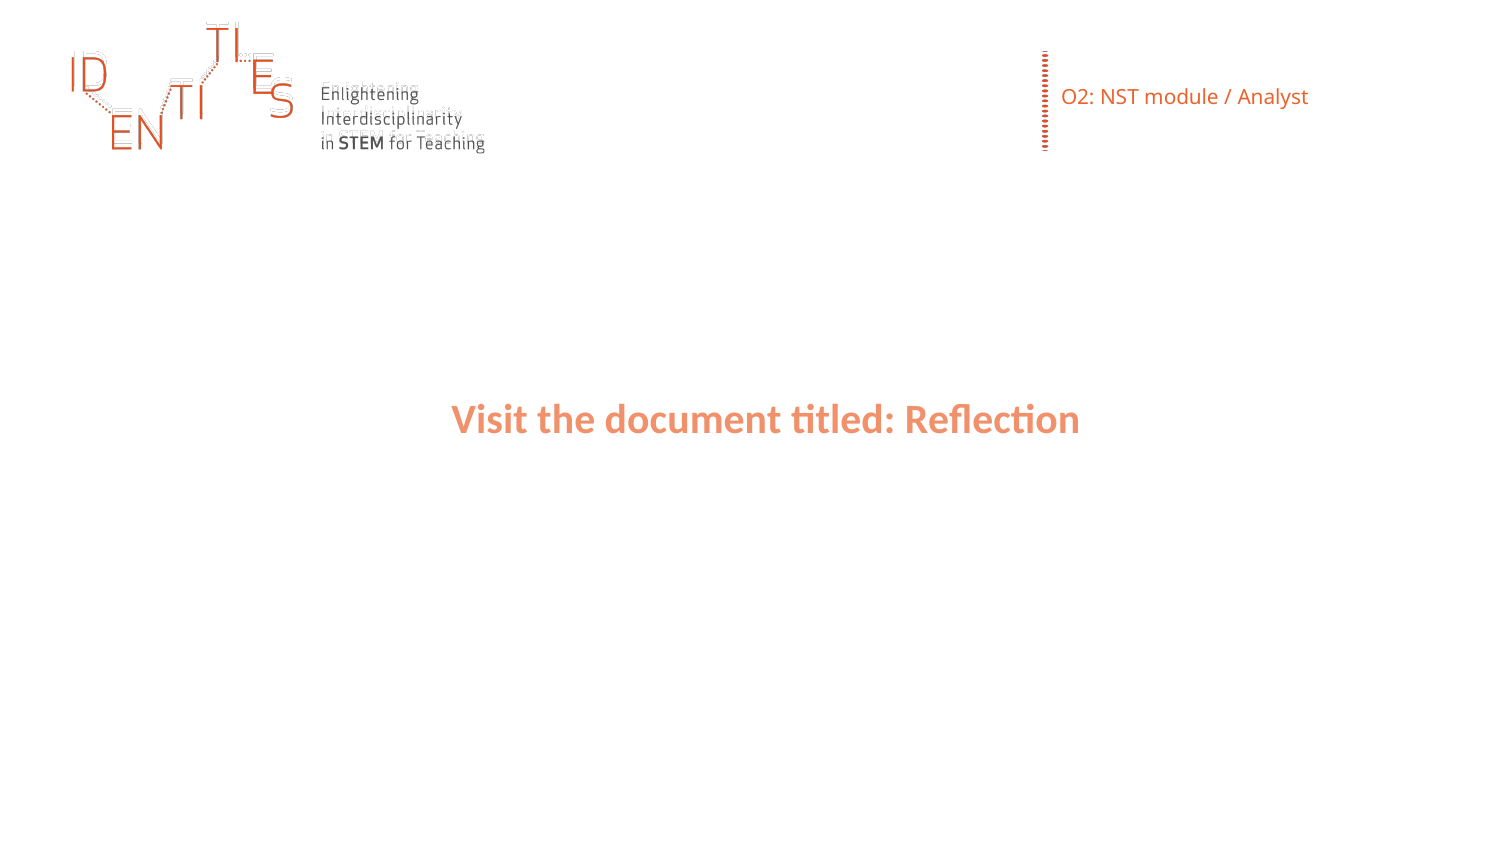

O2: NST module / Analyst
Visit the document titled: Reflection